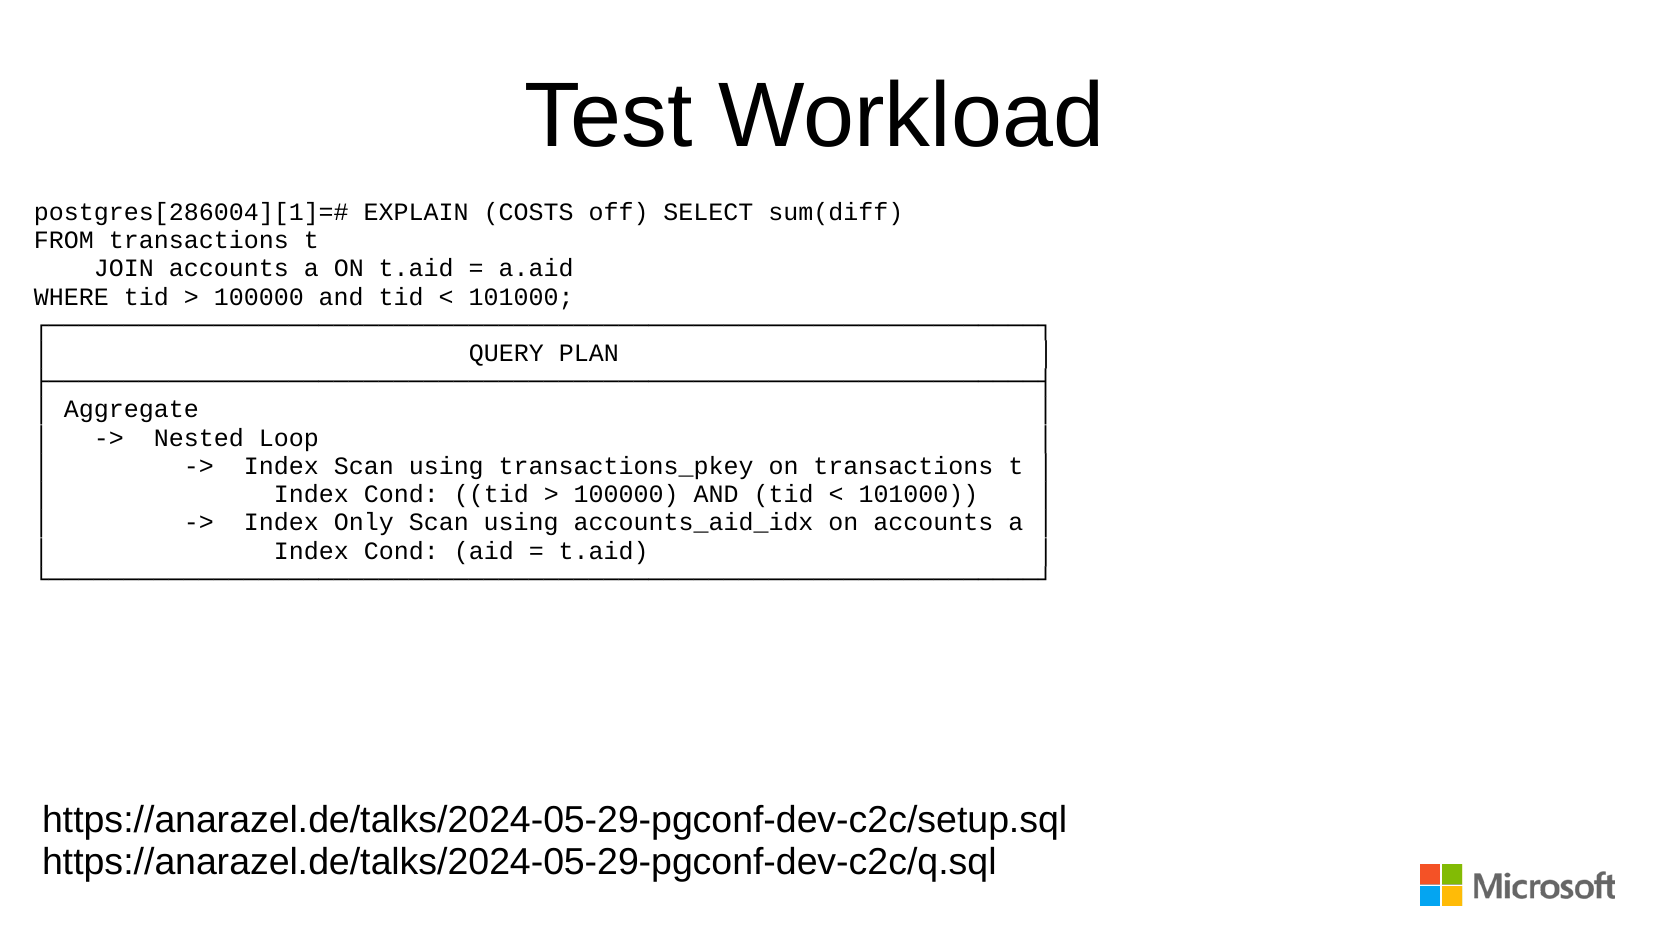

# Test Workload
postgres[286004][1]=# EXPLAIN (COSTS off) SELECT sum(diff)
FROM transactions t
 JOIN accounts a ON t.aid = a.aid
WHERE tid > 100000 and tid < 101000;
┌──────────────────────────────────────────────────────────────────┐
│ QUERY PLAN │
├──────────────────────────────────────────────────────────────────┤
│ Aggregate │
│ -> Nested Loop │
│ -> Index Scan using transactions_pkey on transactions t │
│ Index Cond: ((tid > 100000) AND (tid < 101000)) │
│ -> Index Only Scan using accounts_aid_idx on accounts a │
│ Index Cond: (aid = t.aid) │
└──────────────────────────────────────────────────────────────────┘
https://anarazel.de/talks/2024-05-29-pgconf-dev-c2c/setup.sql
https://anarazel.de/talks/2024-05-29-pgconf-dev-c2c/q.sql